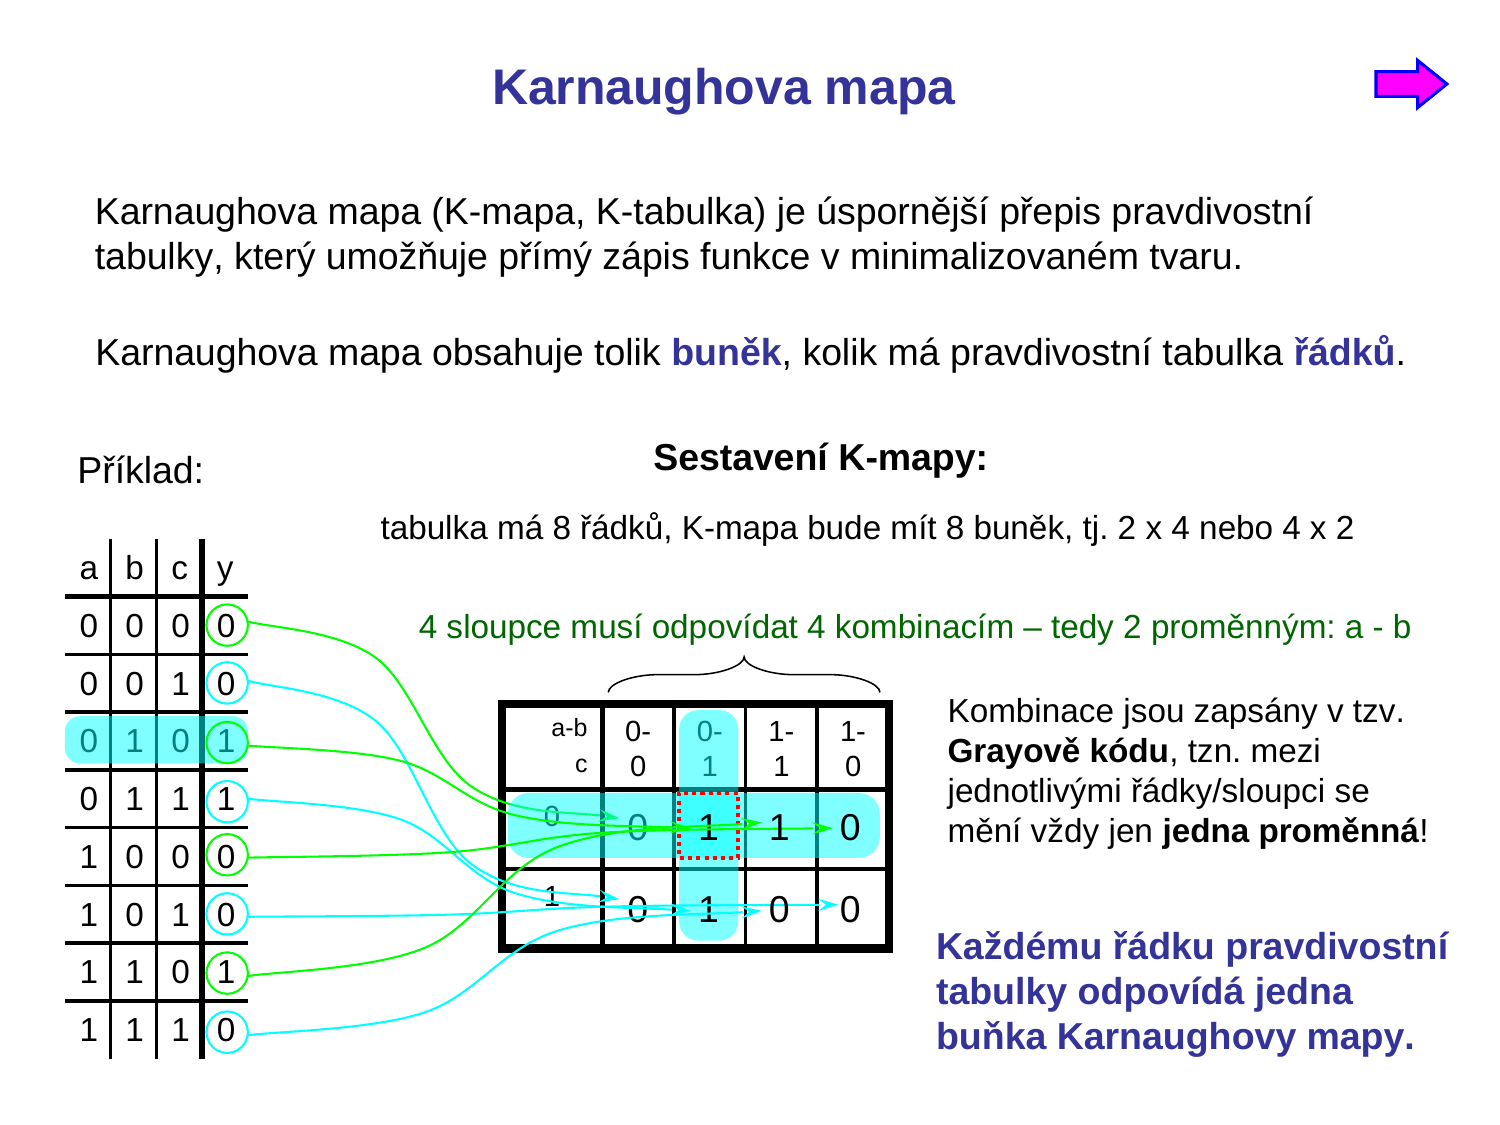

Karnaughova mapa
Karnaughova mapa (K-mapa, K-tabulka) je úspornější přepis pravdivostní tabulky, který umožňuje přímý zápis funkce v minimalizovaném tvaru.
Karnaughova mapa obsahuje tolik buněk, kolik má pravdivostní tabulka řádků.
Sestavení K-mapy:
Příklad:
tabulka má 8 řádků, K-mapa bude mít 8 buněk, tj. 2 x 4 nebo 4 x 2
| a | b | c | y |
| --- | --- | --- | --- |
| 0 | 0 | 0 | 0 |
| 0 | 0 | 1 | 0 |
| 0 | 1 | 0 | 1 |
| 0 | 1 | 1 | 1 |
| 1 | 0 | 0 | 0 |
| 1 | 0 | 1 | 0 |
| 1 | 1 | 0 | 1 |
| 1 | 1 | 1 | 0 |
4 sloupce musí odpovídat 4 kombinacím – tedy 2 proměnným: a - b
Kombinace jsou zapsány v tzv. Grayově kódu, tzn. mezi jednotlivými řádky/sloupci se mění vždy jen jedna proměnná!
| a-b c | 0-0 | 0-1 | 1-1 | 1-0 |
| --- | --- | --- | --- | --- |
| 0 | | | | |
| 1 | | | | |
0
1
1
0
0
1
0
0
Každému řádku pravdivostní tabulky odpovídá jedna buňka Karnaughovy mapy.